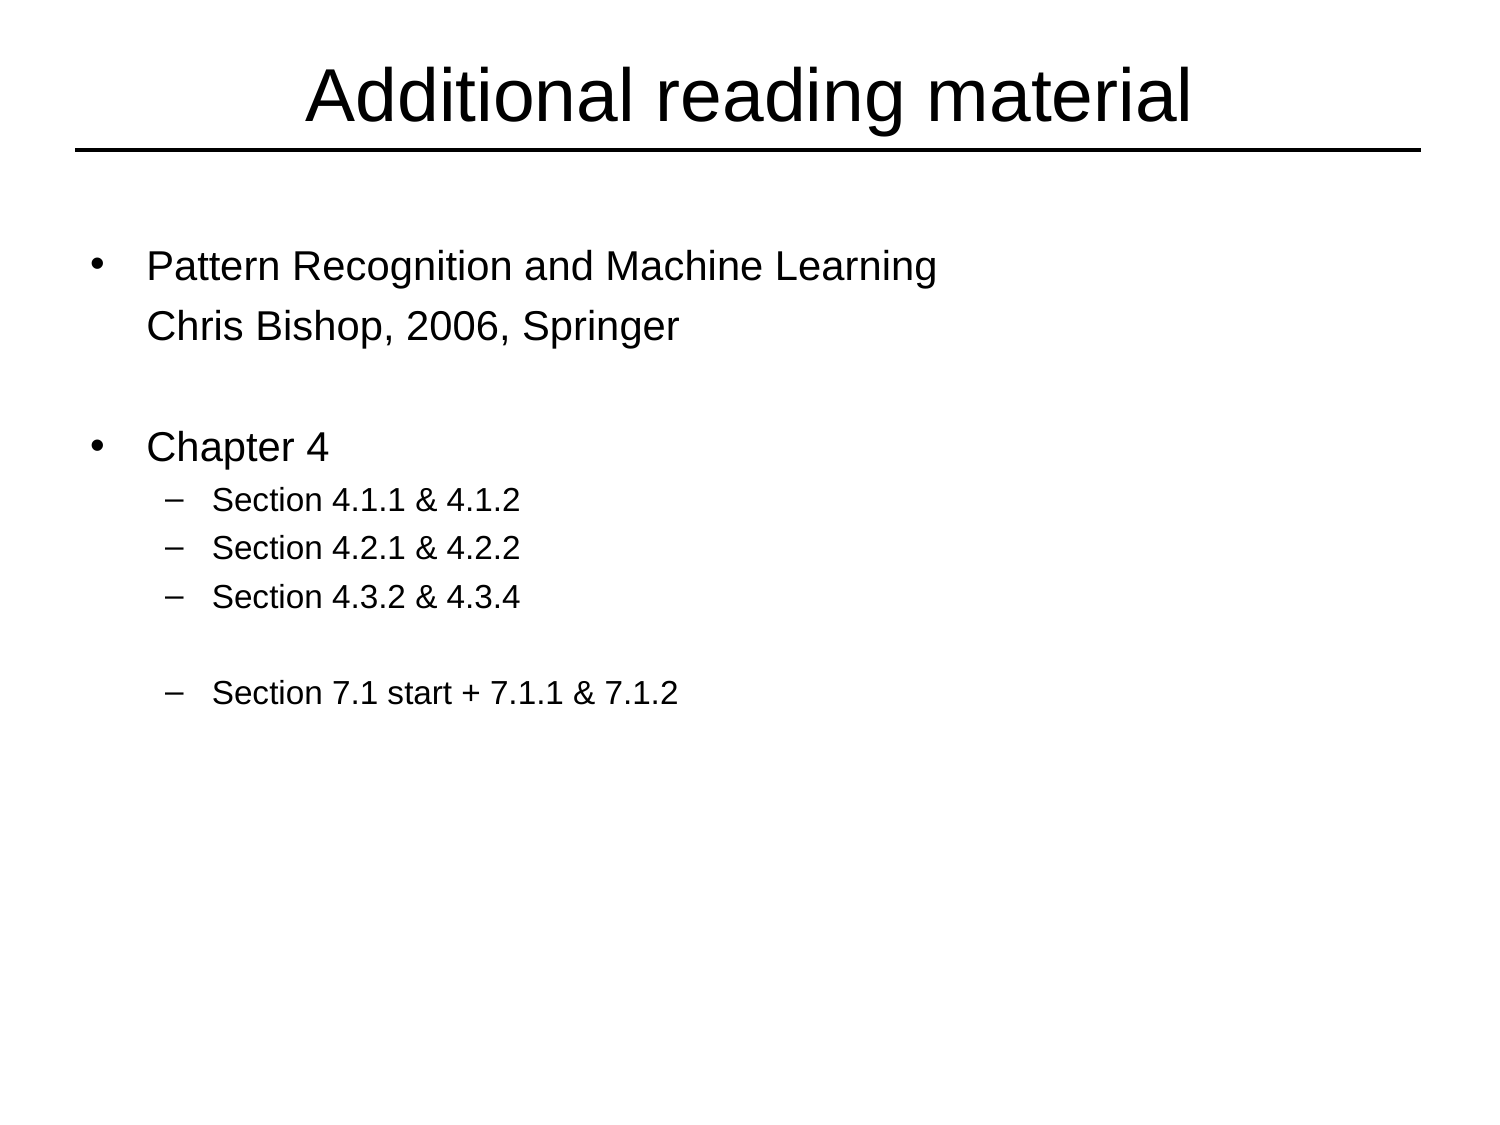

# Additional reading material
Pattern Recognition and Machine Learning
	Chris Bishop, 2006, Springer
Chapter 4
Section 4.1.1 & 4.1.2
Section 4.2.1 & 4.2.2
Section 4.3.2 & 4.3.4
Section 7.1 start + 7.1.1 & 7.1.2